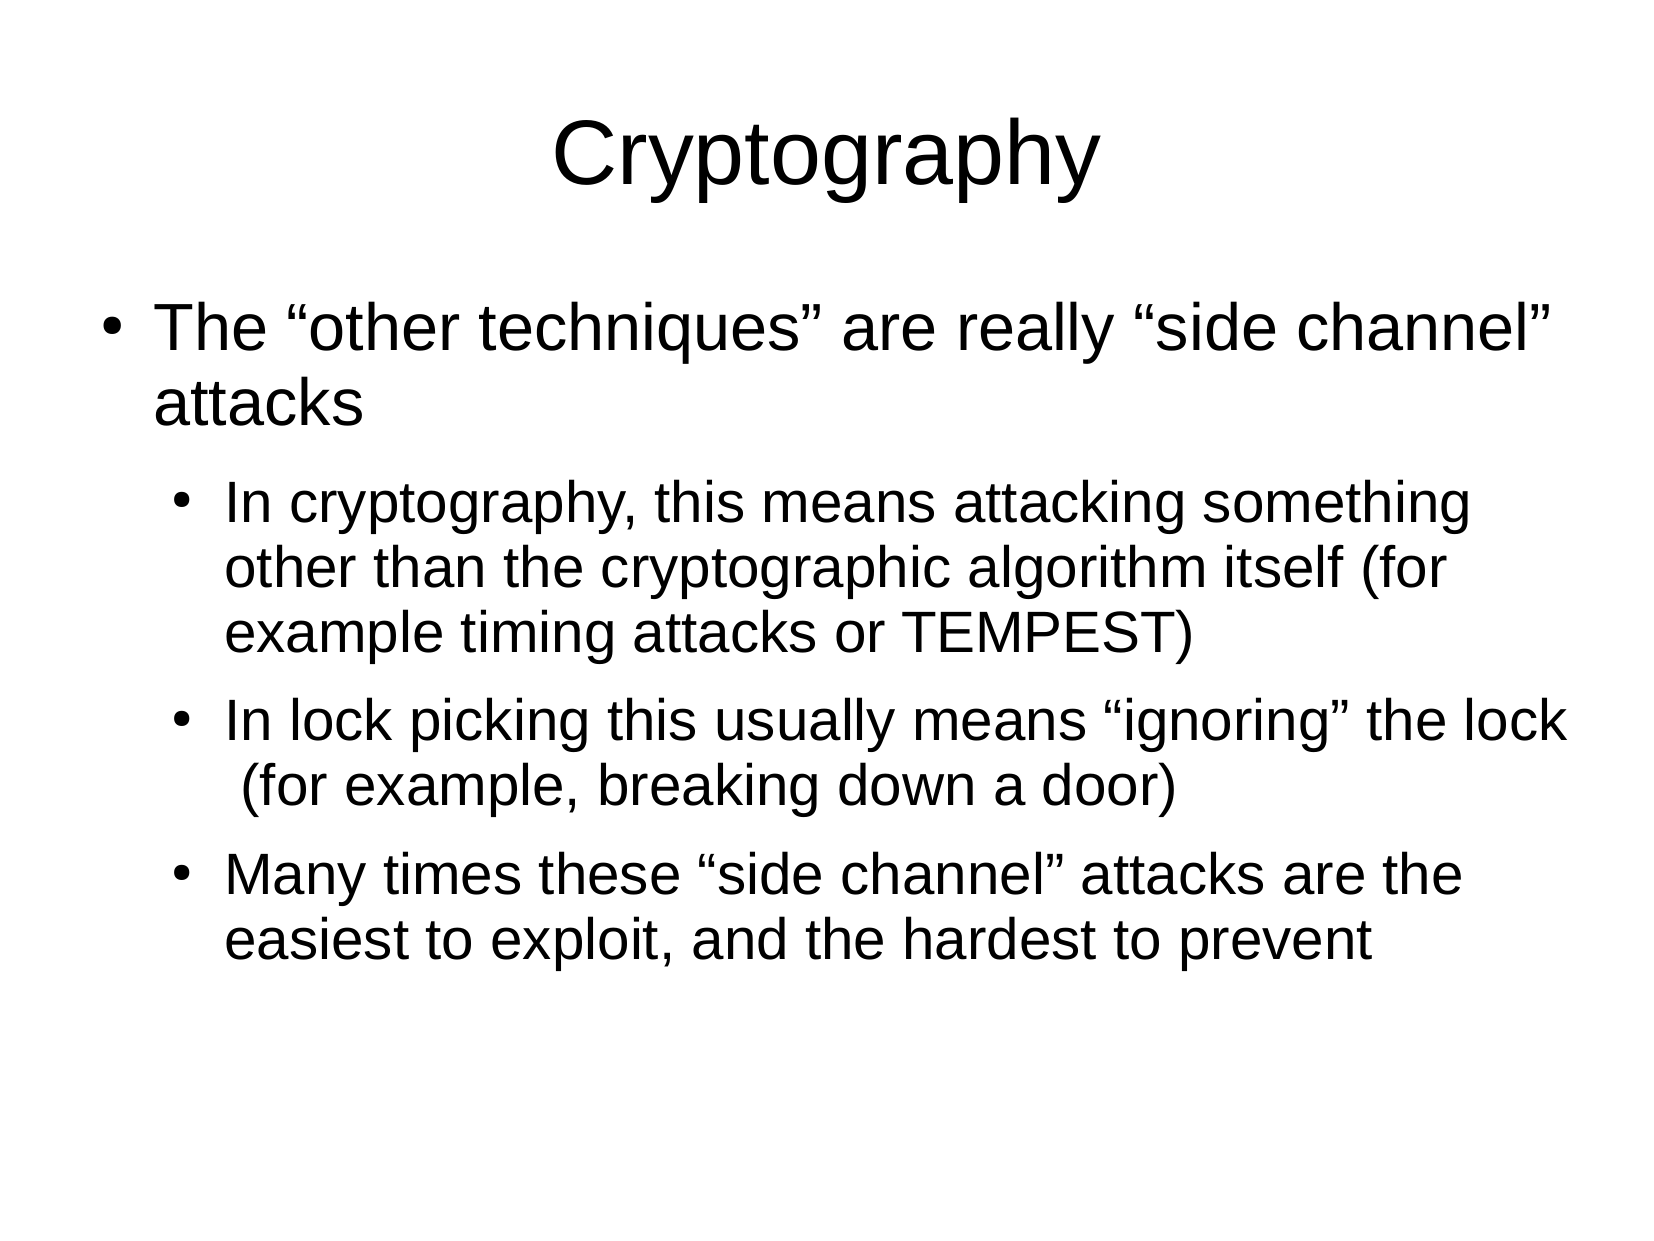

# Cryptography
The “other techniques” are really “side channel” attacks
In cryptography, this means attacking something other than the cryptographic algorithm itself (for example timing attacks or TEMPEST)
In lock picking this usually means “ignoring” the lock (for example, breaking down a door)
Many times these “side channel” attacks are the easiest to exploit, and the hardest to prevent